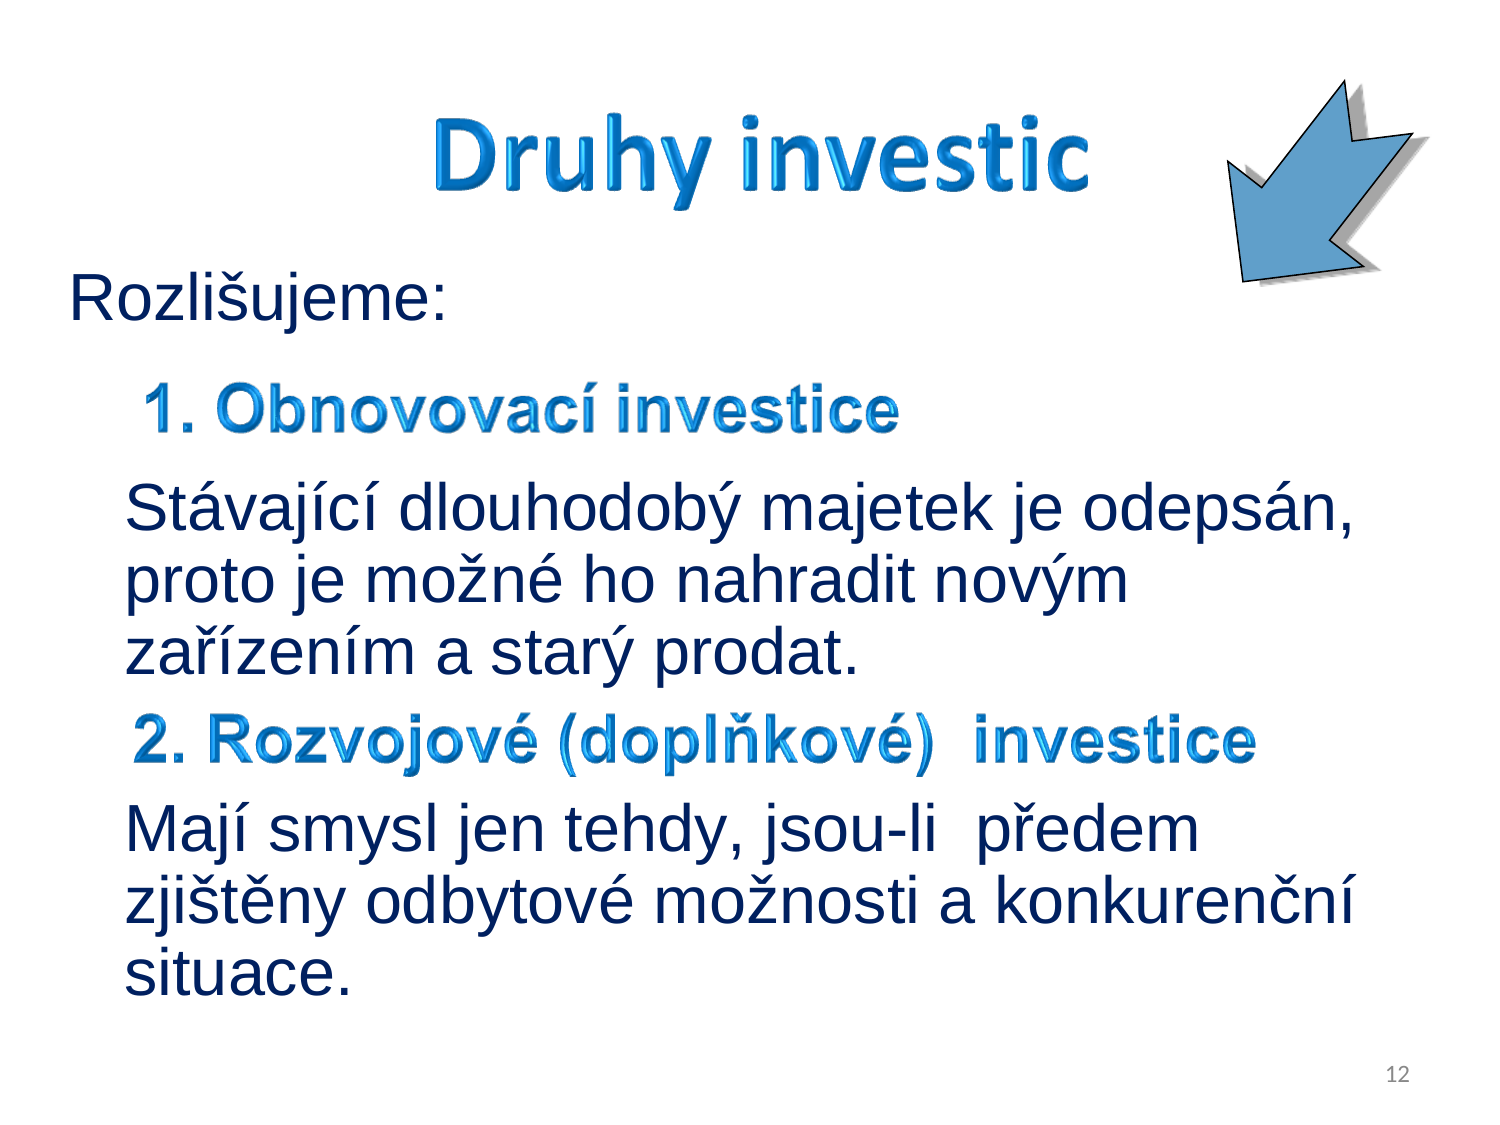

# Rozlišujeme:
	Stávající dlouhodobý majetek je odepsán, proto je možné ho nahradit novým zařízením a starý prodat.
	Mají smysl jen tehdy, jsou-li předem zjištěny odbytové možnosti a konkurenční situace.